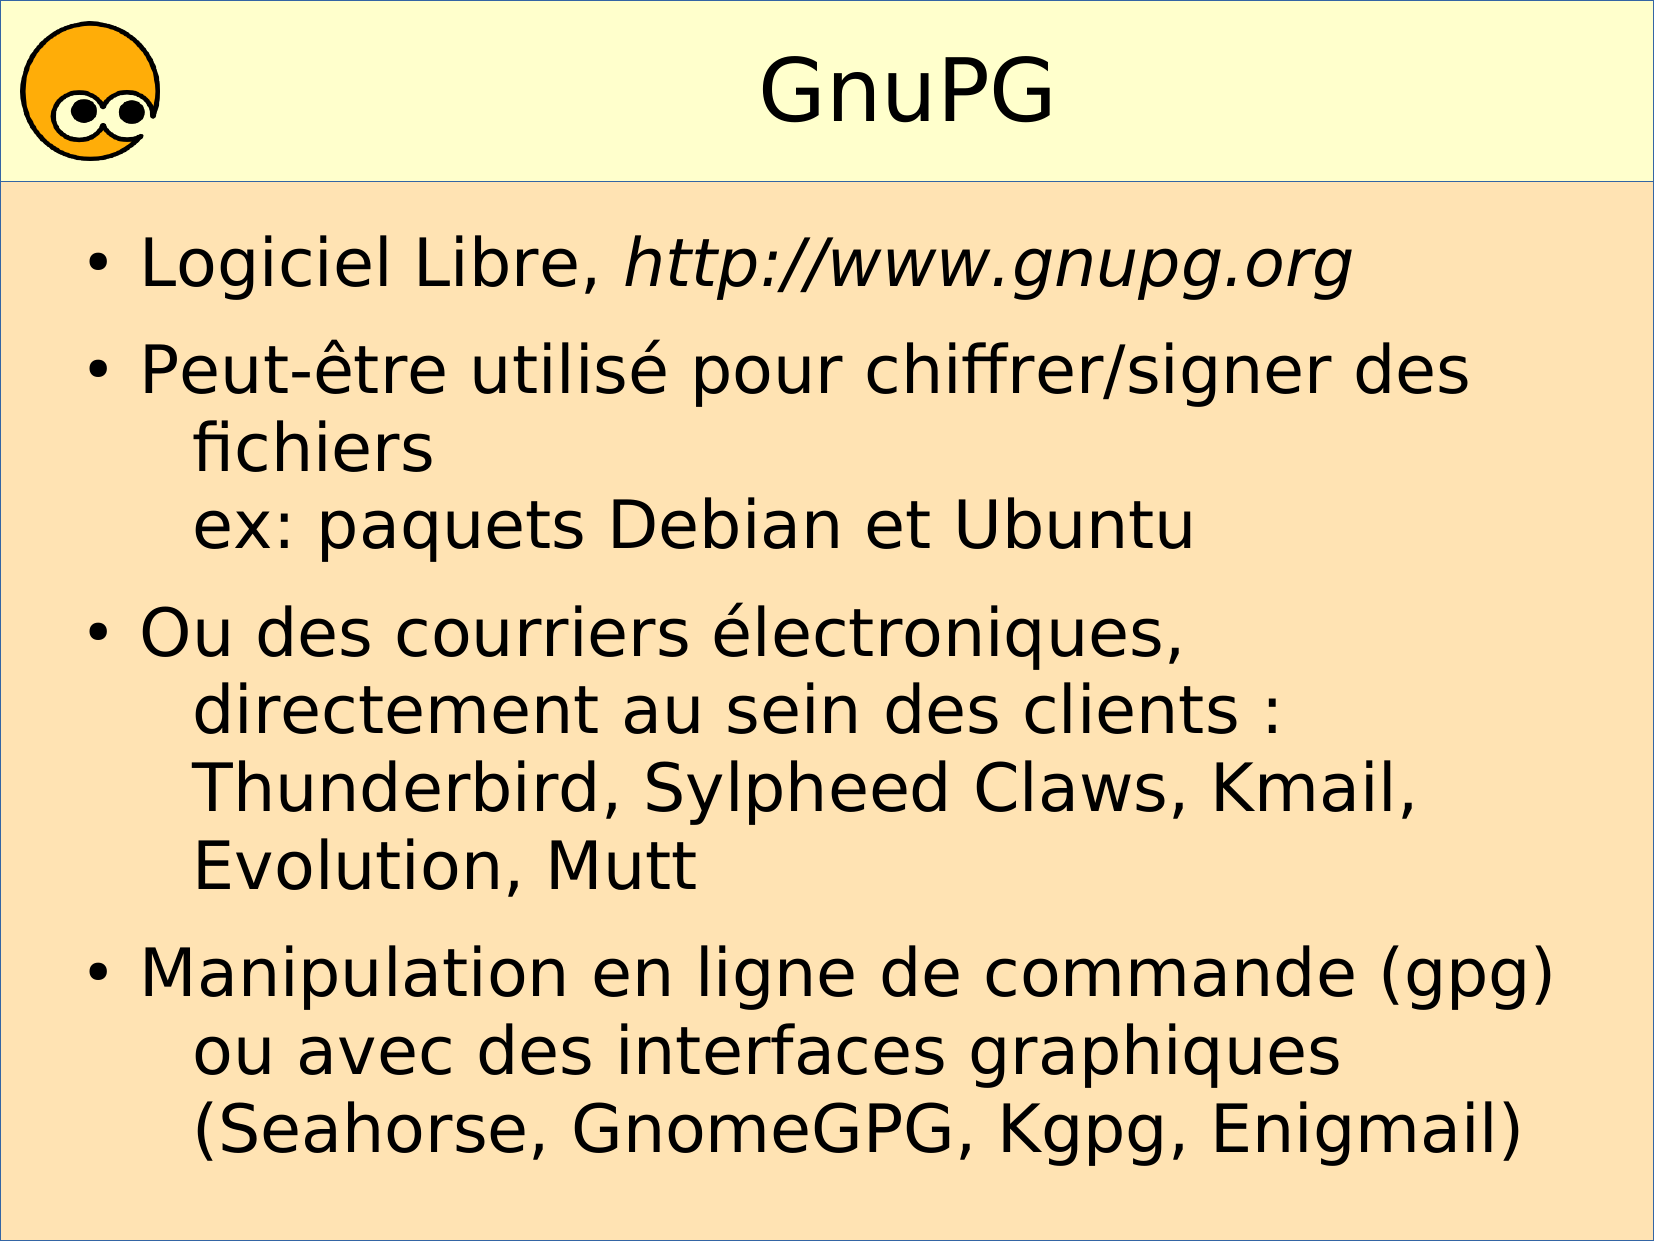

# GnuPG
Logiciel Libre, http://www.gnupg.org
Peut-être utilisé pour chiffrer/signer des fichiers
ex: paquets Debian et Ubuntu
Ou des courriers électroniques, directement au sein des clients : Thunderbird, Sylpheed Claws, Kmail, Evolution, Mutt
Manipulation en ligne de commande (gpg) ou avec des interfaces graphiques (Seahorse, GnomeGPG, Kgpg, Enigmail)